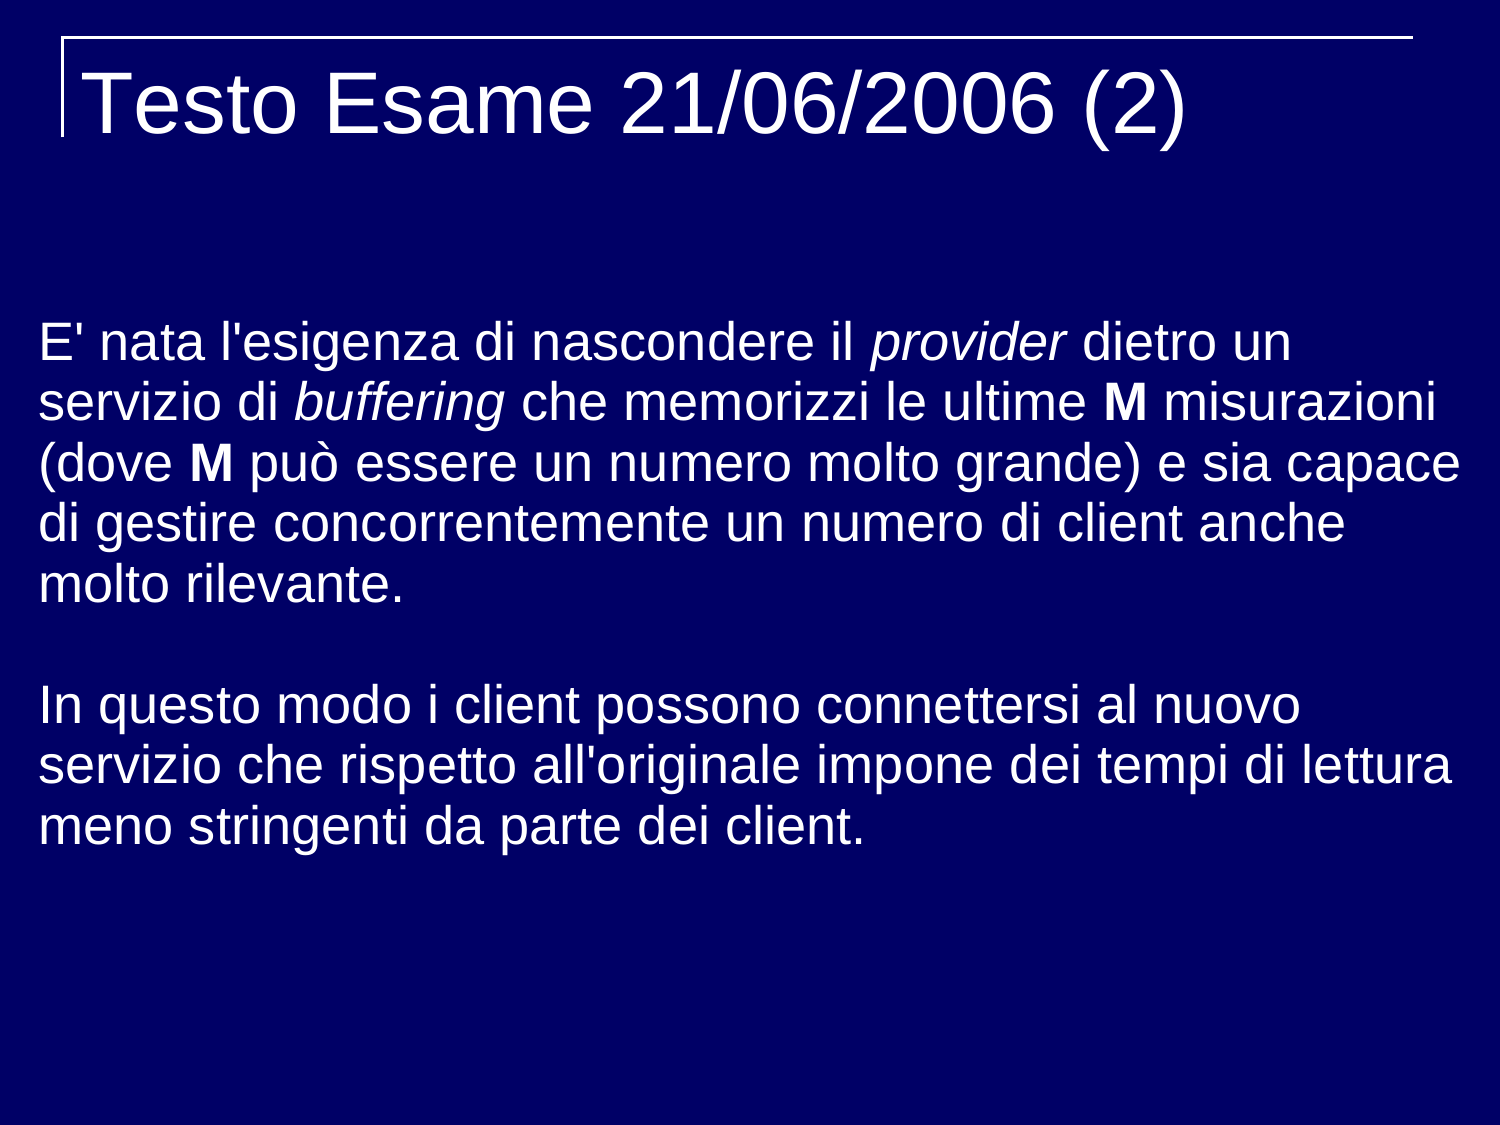

# Testo Esame 21/06/2006 (2)
E' nata l'esigenza di nascondere il provider dietro un servizio di buffering che memorizzi le ultime M misurazioni (dove M può essere un numero molto grande) e sia capace di gestire concorrentemente un numero di client anche molto rilevante.
In questo modo i client possono connettersi al nuovo servizio che rispetto all'originale impone dei tempi di lettura meno stringenti da parte dei client.